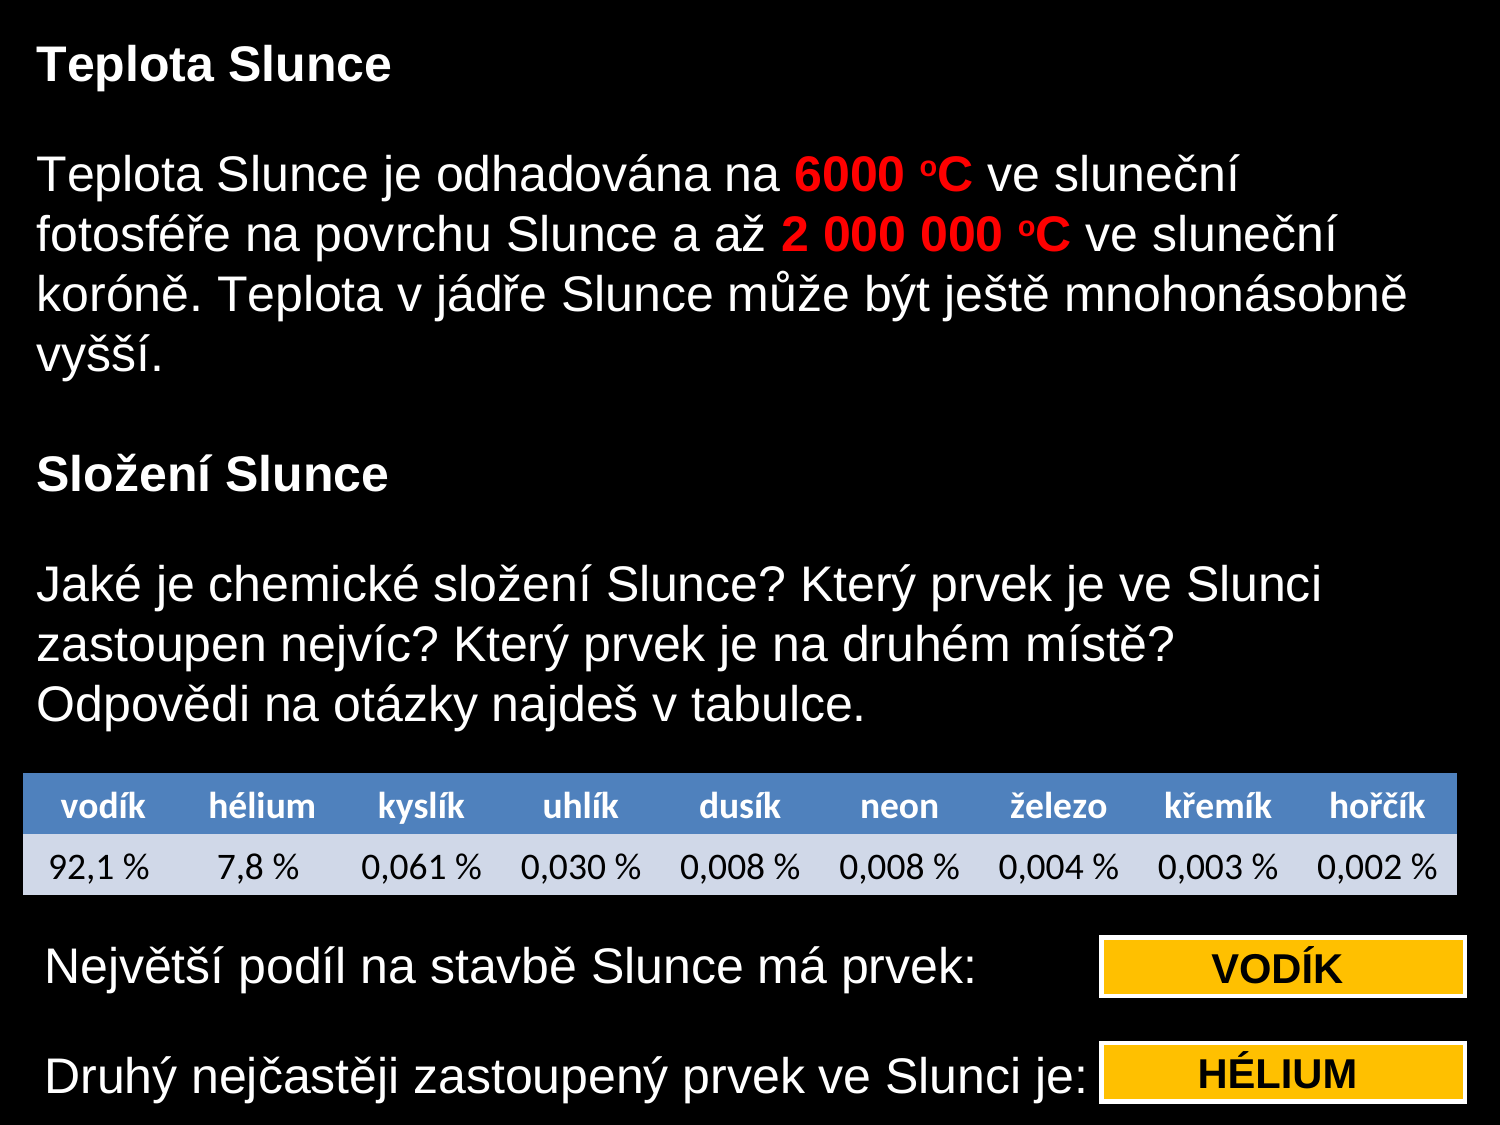

Teplota Slunce
Teplota Slunce je odhadována na 6000 oC ve sluneční
fotosféře na povrchu Slunce a až 2 000 000 oC ve sluneční
koróně. Teplota v jádře Slunce může být ještě mnohonásobně
vyšší.
Složení Slunce
Jaké je chemické složení Slunce? Který prvek je ve Slunci
zastoupen nejvíc? Který prvek je na druhém místě?
Odpovědi na otázky najdeš v tabulce.
| vodík | hélium | kyslík | uhlík | dusík | neon | železo | křemík | hořčík |
| --- | --- | --- | --- | --- | --- | --- | --- | --- |
| 92,1 % | 7,8 % | 0,061 % | 0,030 % | 0,008 % | 0,008 % | 0,004 % | 0,003 % | 0,002 % |
Největší podíl na stavbě Slunce má prvek:
Druhý nejčastěji zastoupený prvek ve Slunci je:
VODÍK
HÉLIUM